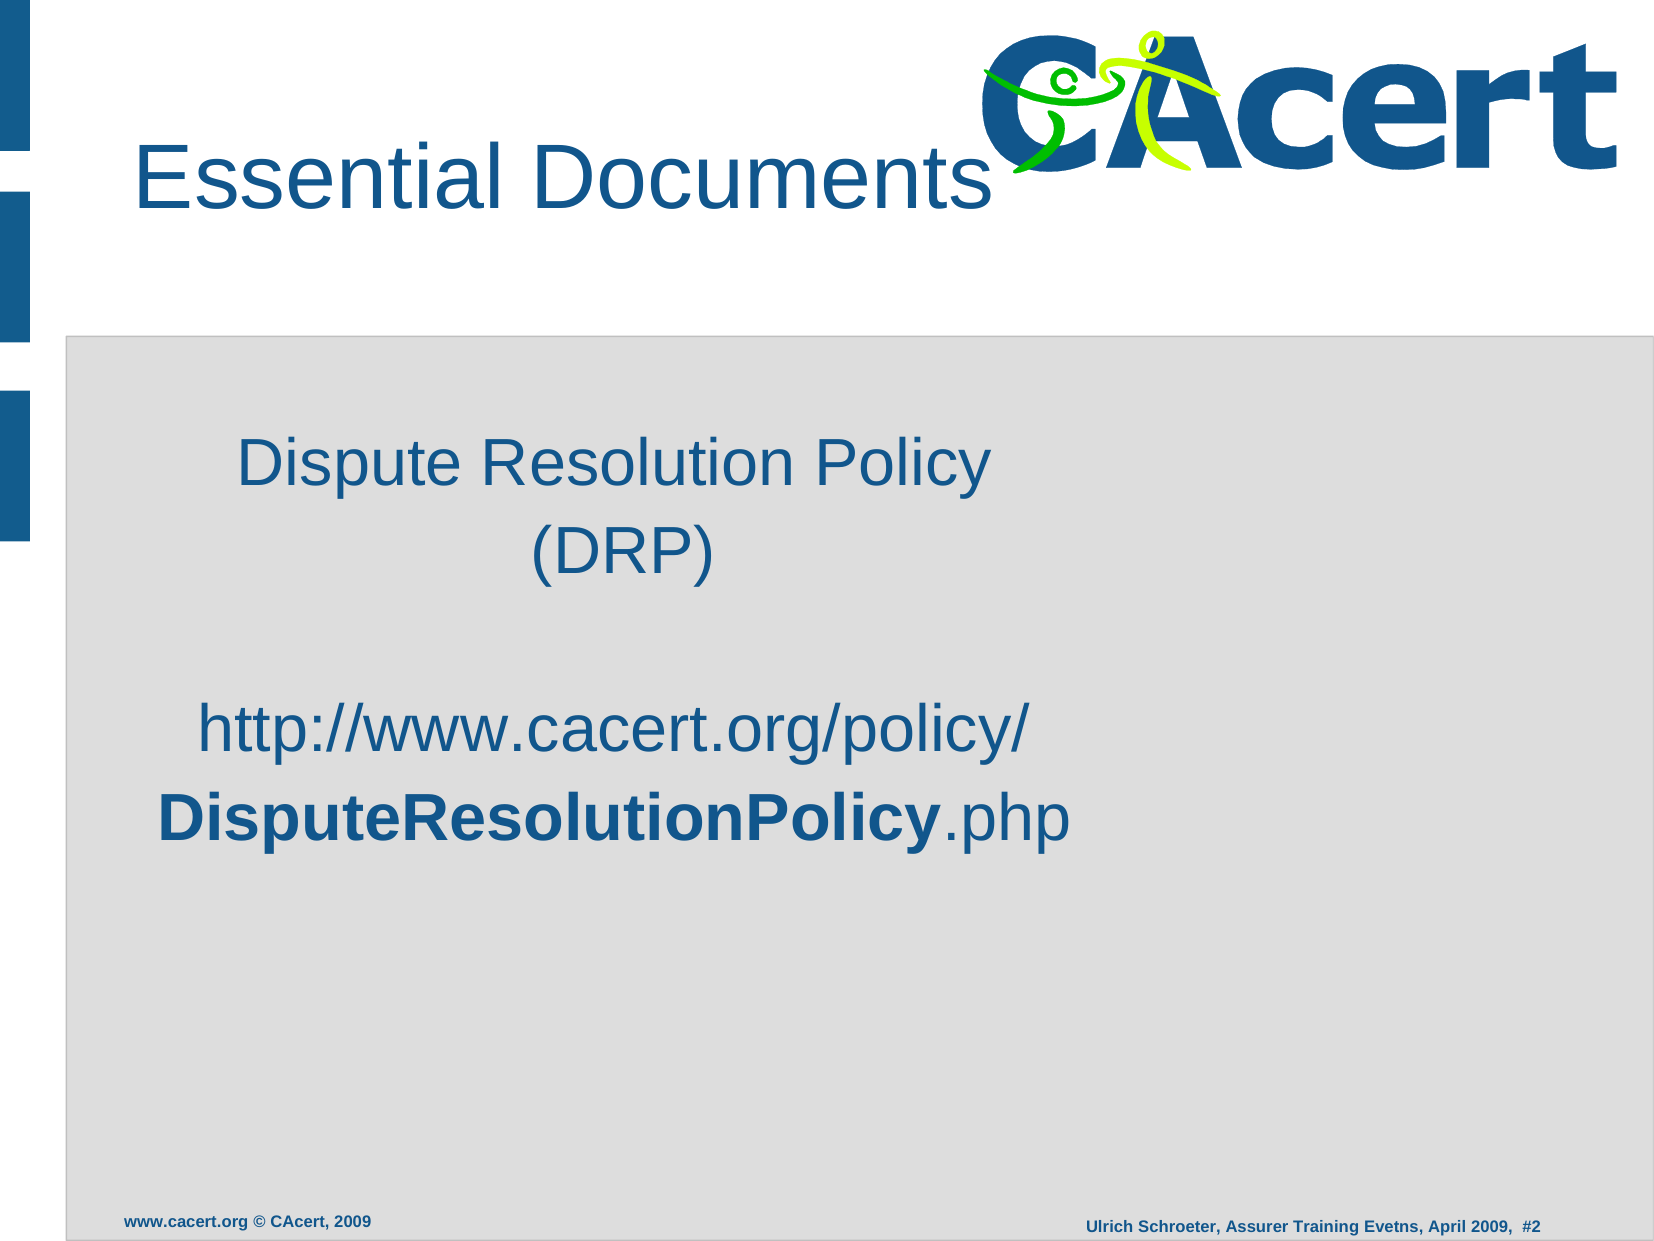

Essential Documents
Dispute Resolution Policy
 (DRP)
http://www.cacert.org/policy/
DisputeResolutionPolicy.php